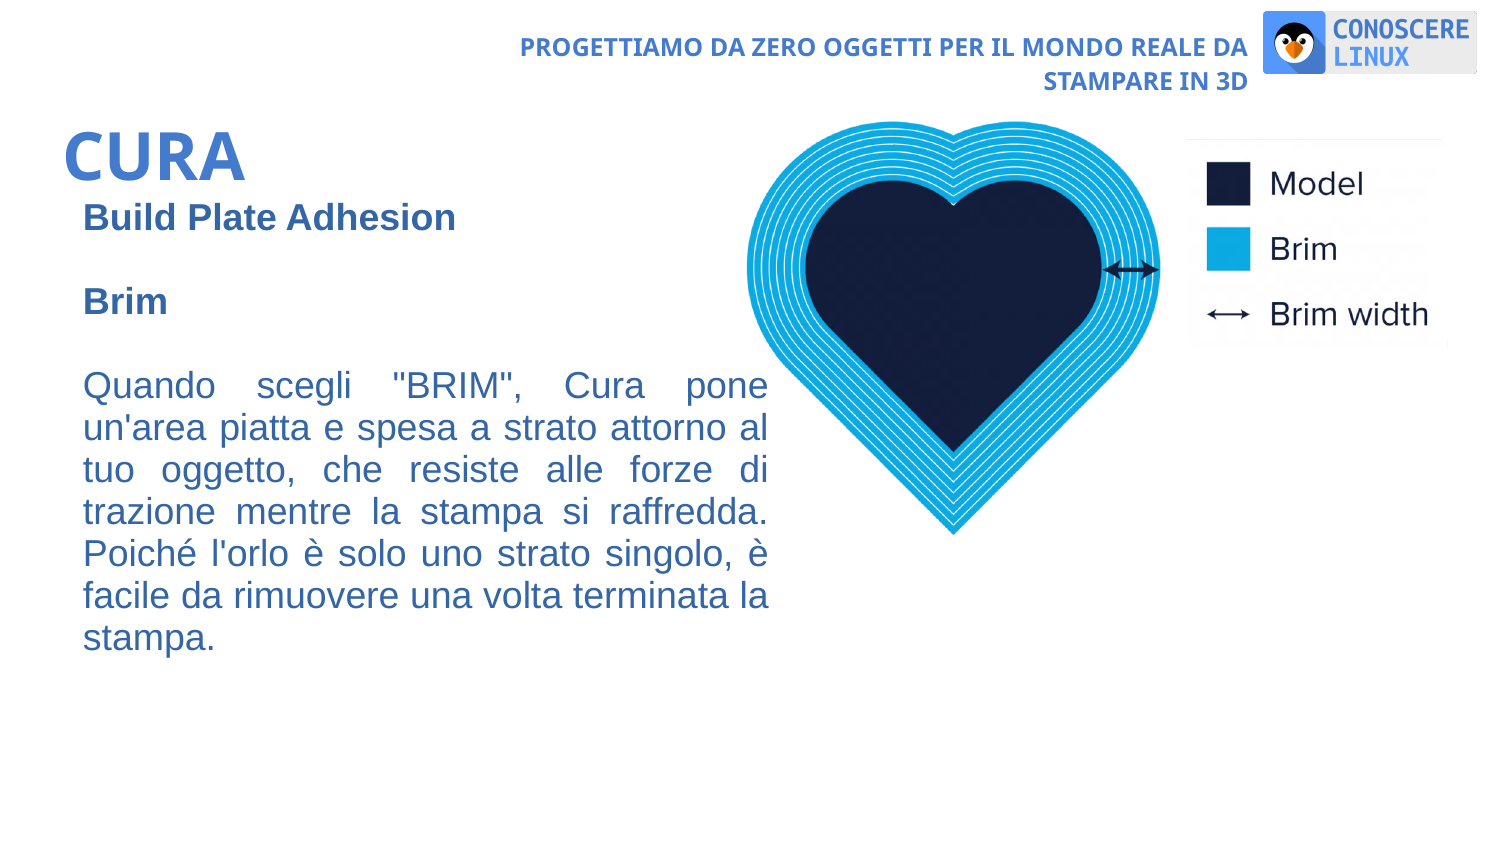

PROGETTIAMO DA ZERO OGGETTI PER IL MONDO REALE DA STAMPARE IN 3D
CURA
Build Plate Adhesion
Brim
Quando scegli "BRIM", Cura pone un'area piatta e spesa a strato attorno al tuo oggetto, che resiste alle forze di trazione mentre la stampa si raffredda. Poiché l'orlo è solo uno strato singolo, è facile da rimuovere una volta terminata la stampa.